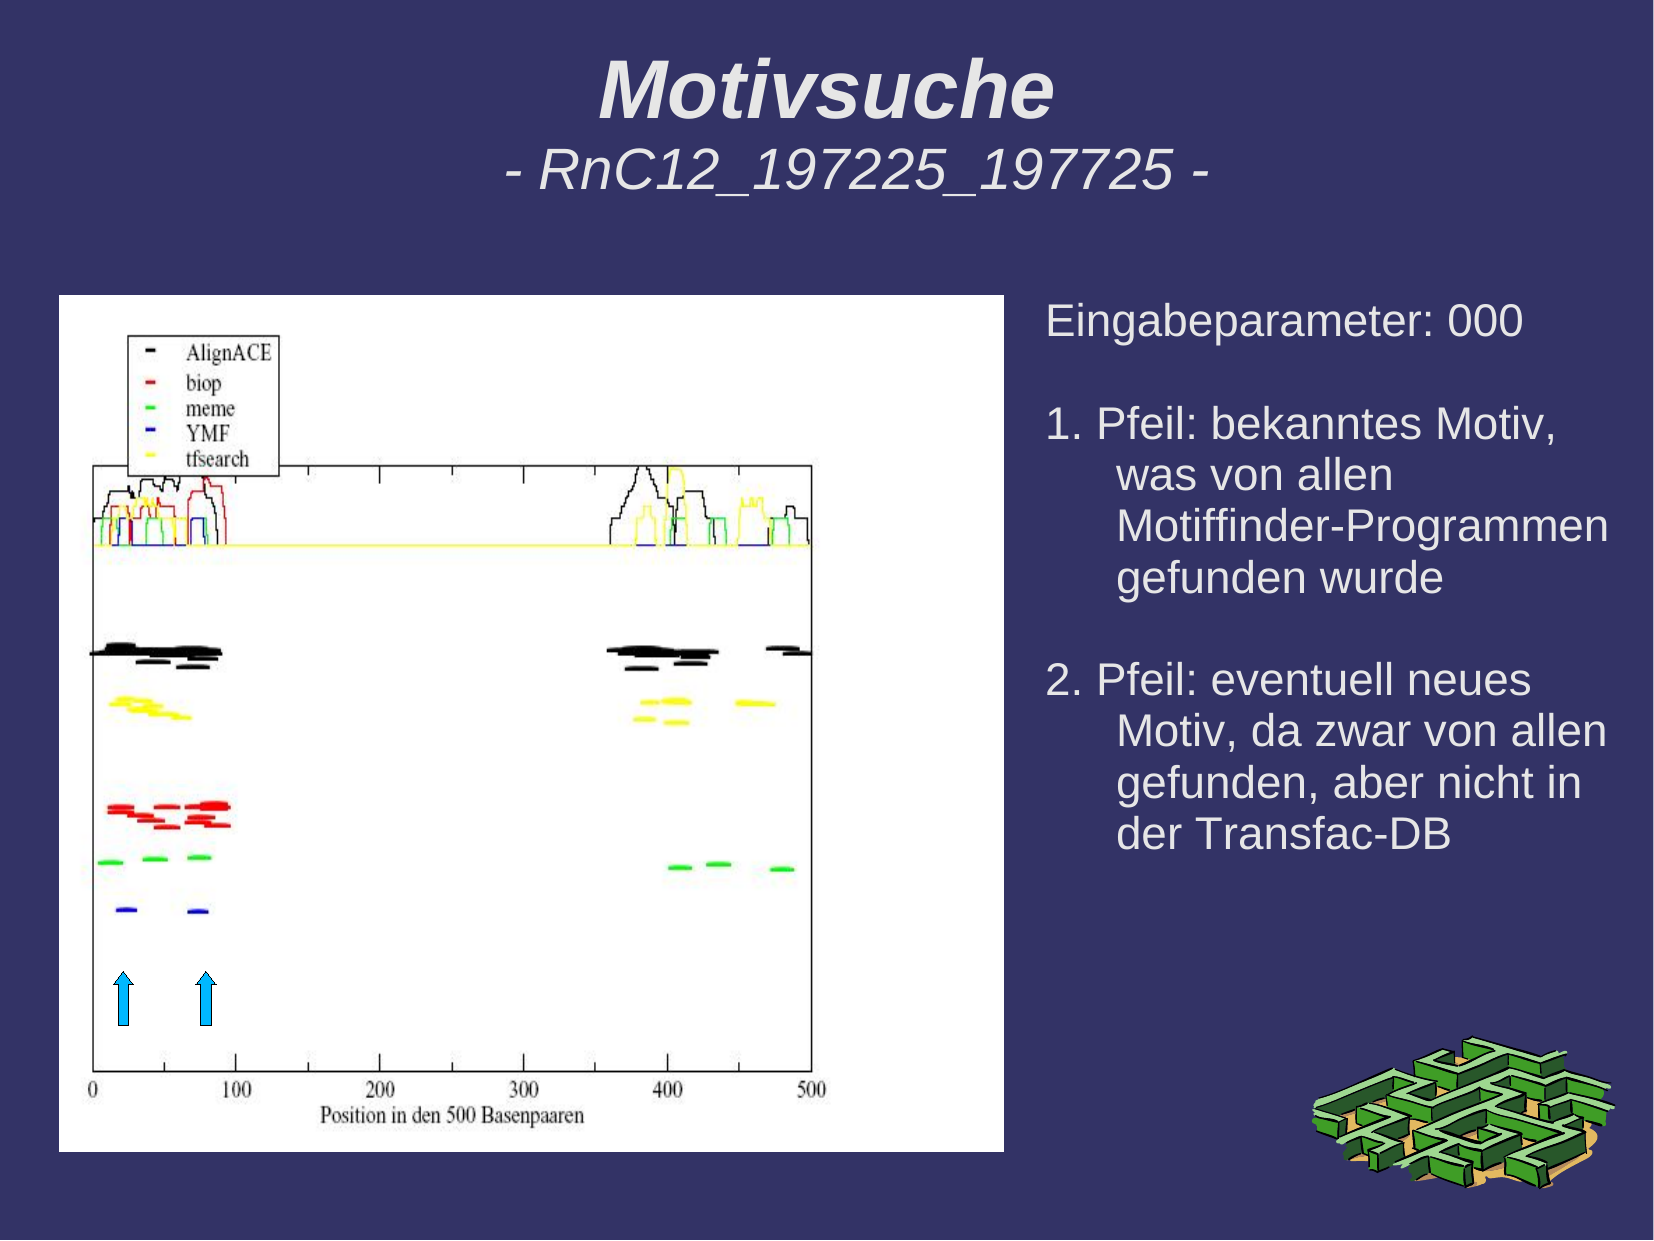

# Motivsuche - RnC12_197225_197725 -
Eingabeparameter: 000
1. Pfeil: bekanntes Motiv, was von allen Motiffinder-Programmen gefunden wurde
2. Pfeil: eventuell neues Motiv, da zwar von allen gefunden, aber nicht in der Transfac-DB